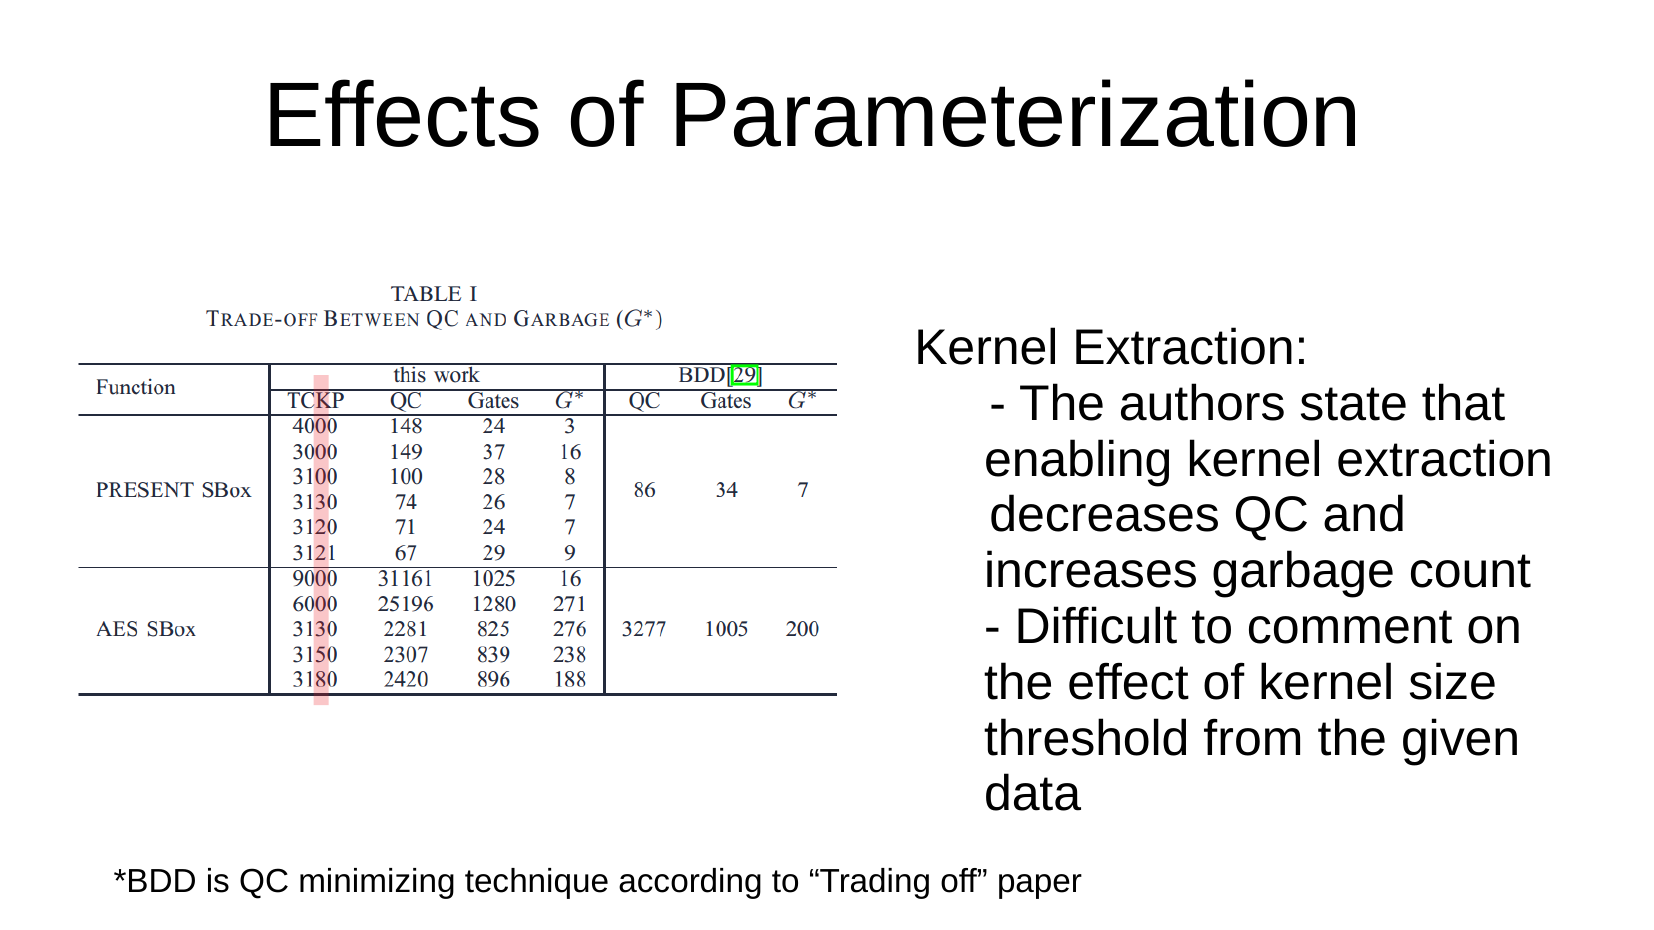

# Effects of Parameterization
Kernel Extraction:
	- The authors state that enabling kernel extraction
	decreases QC and increases garbage count
 - Difficult to comment on the effect of kernel size threshold from the given data
*BDD is QC minimizing technique according to “Trading off” paper